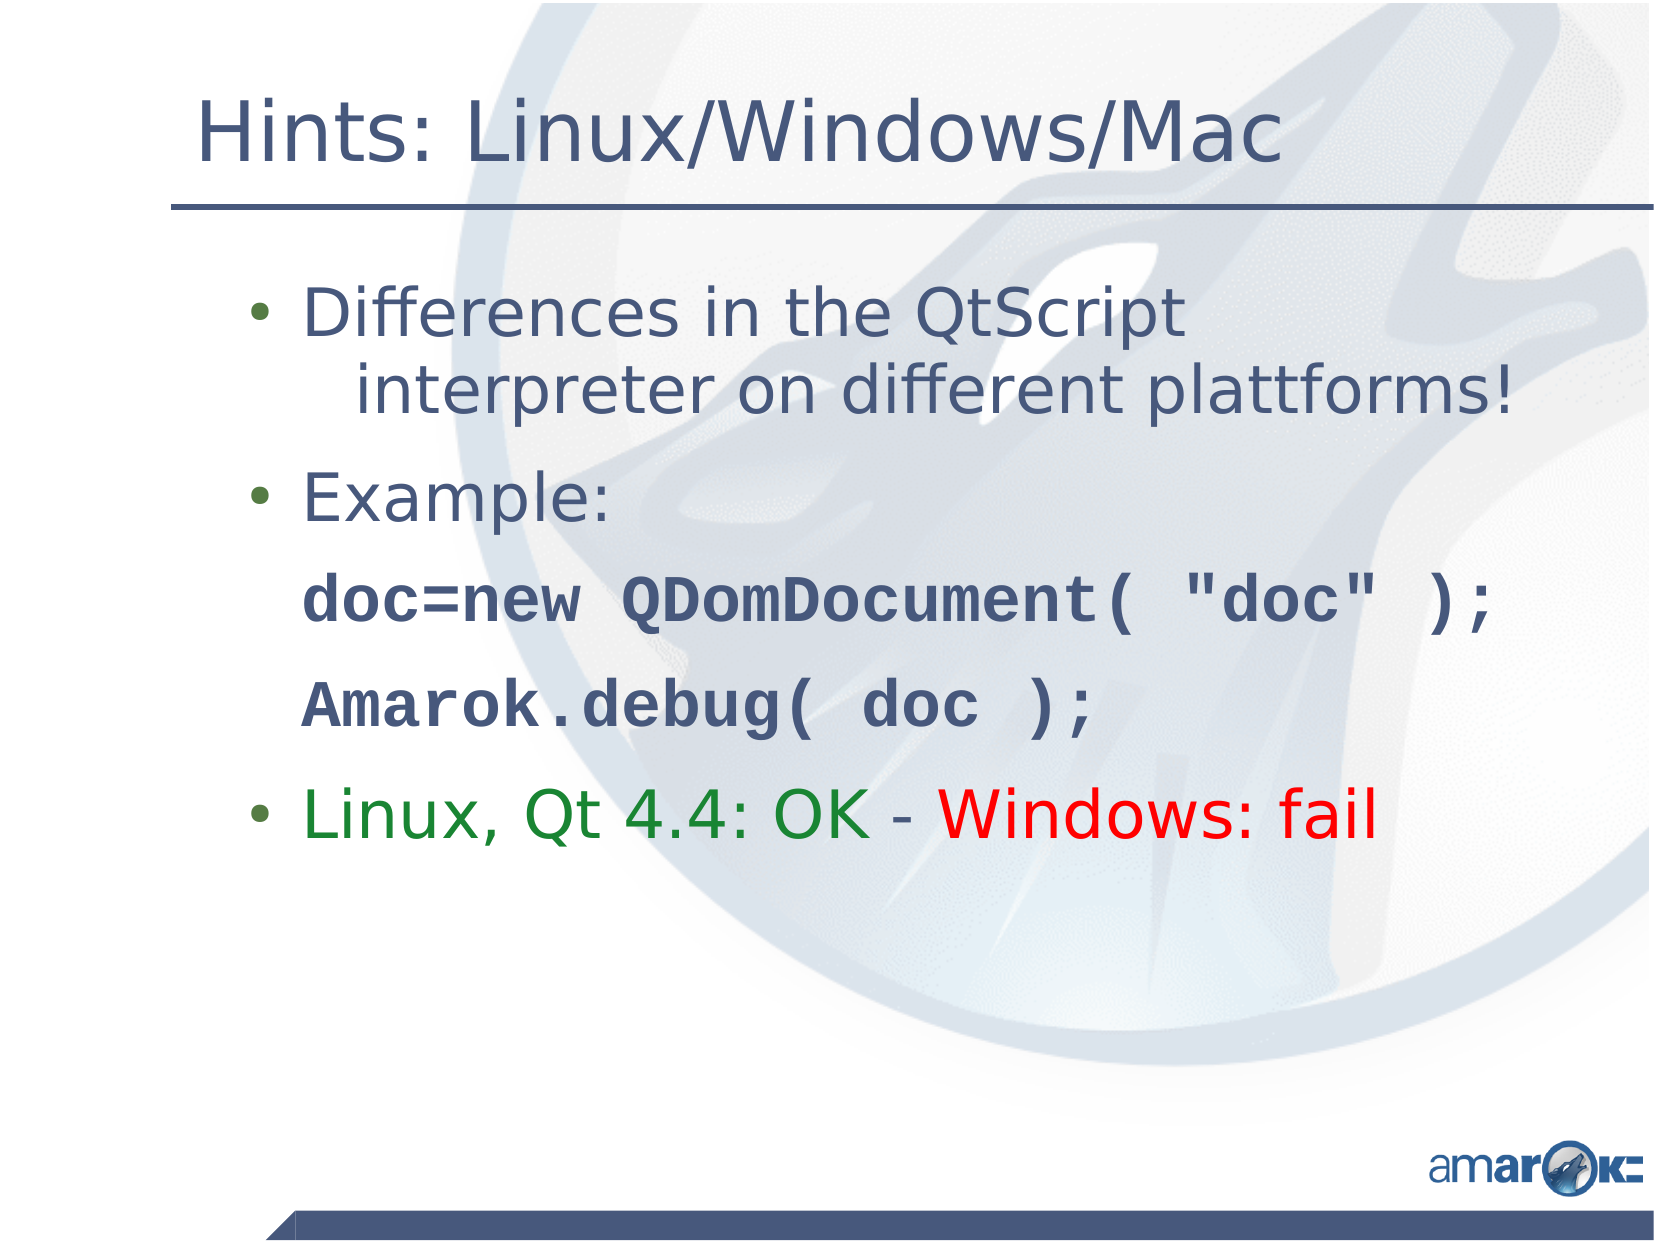

# Hints: Linux/Windows/Mac
Differences in the QtScript interpreter on different plattforms!
Example:
doc=new QDomDocument( "doc" );
Amarok.debug( doc );
Linux, Qt 4.4: OK - Windows: fail